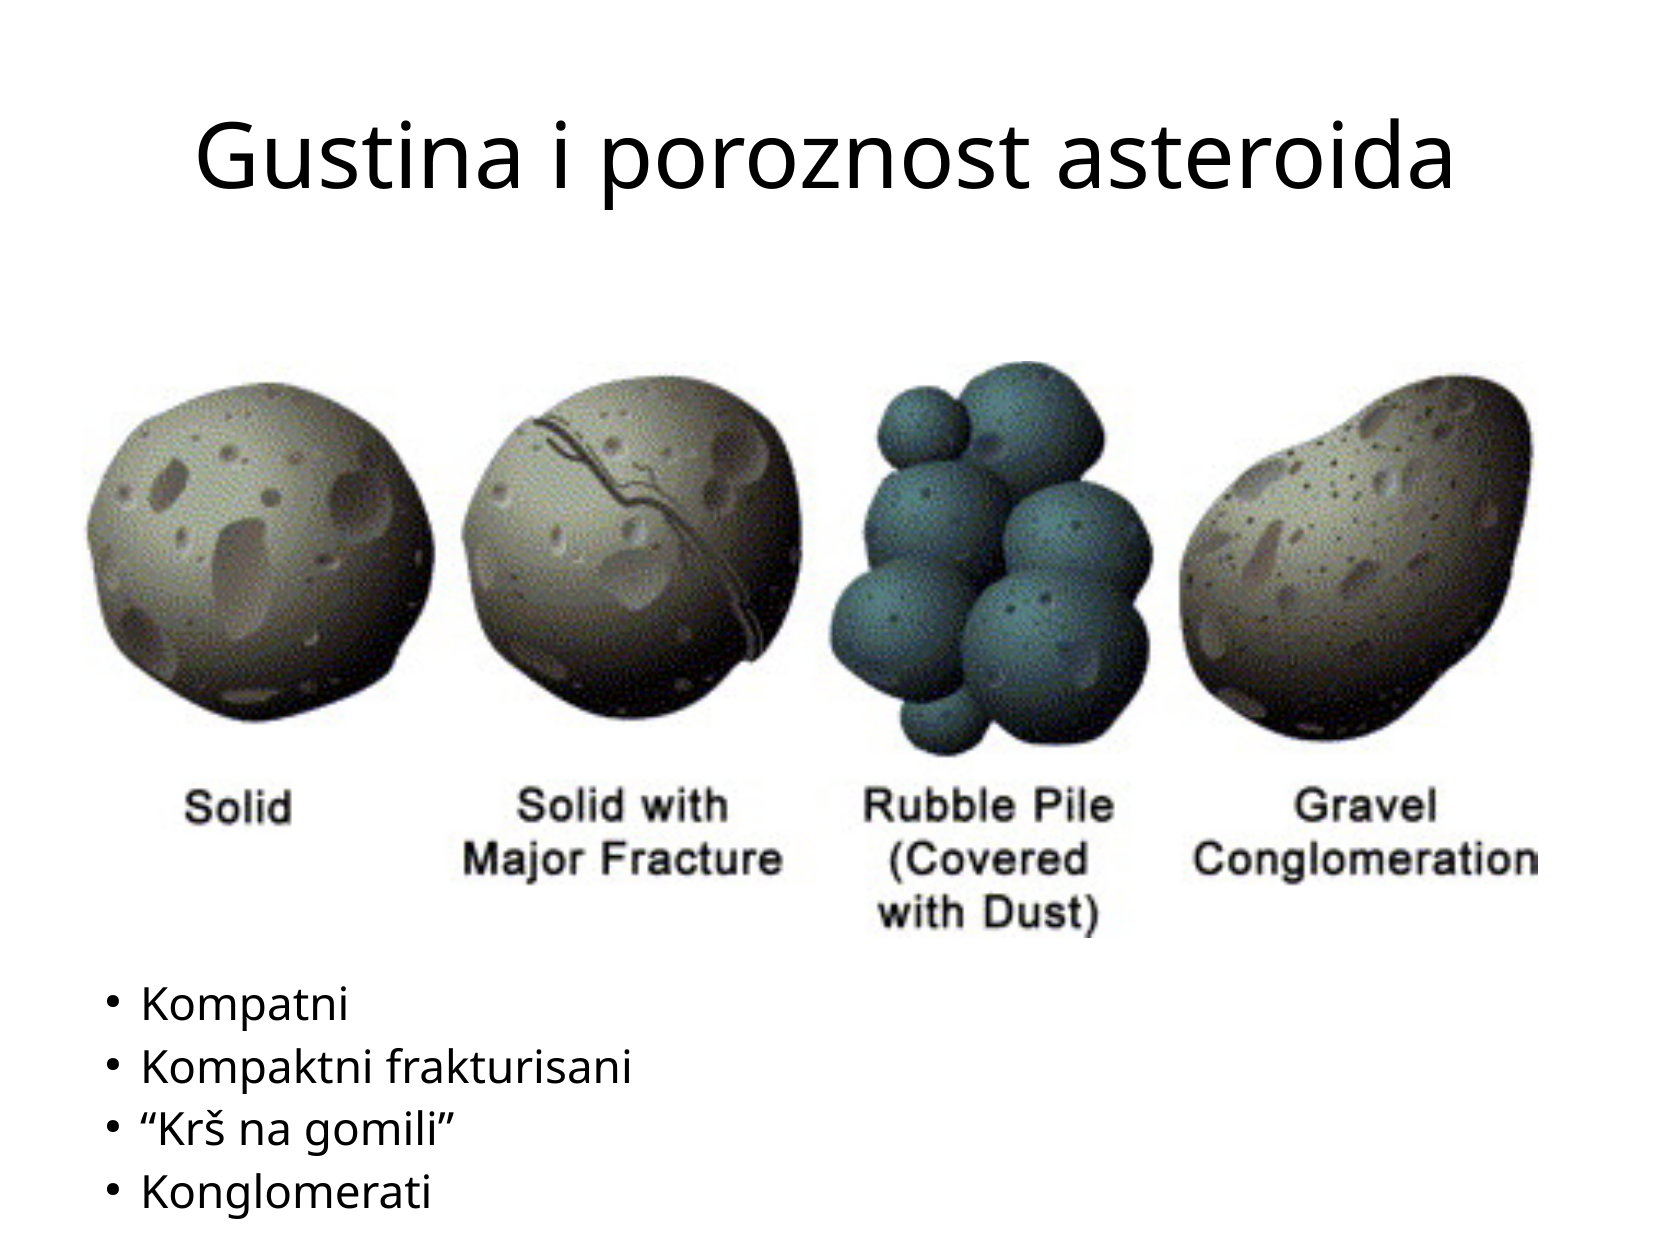

# Gustina i poroznost asteroida
Kompatni
Kompaktni frakturisani
“Krš na gomili”
Konglomerati